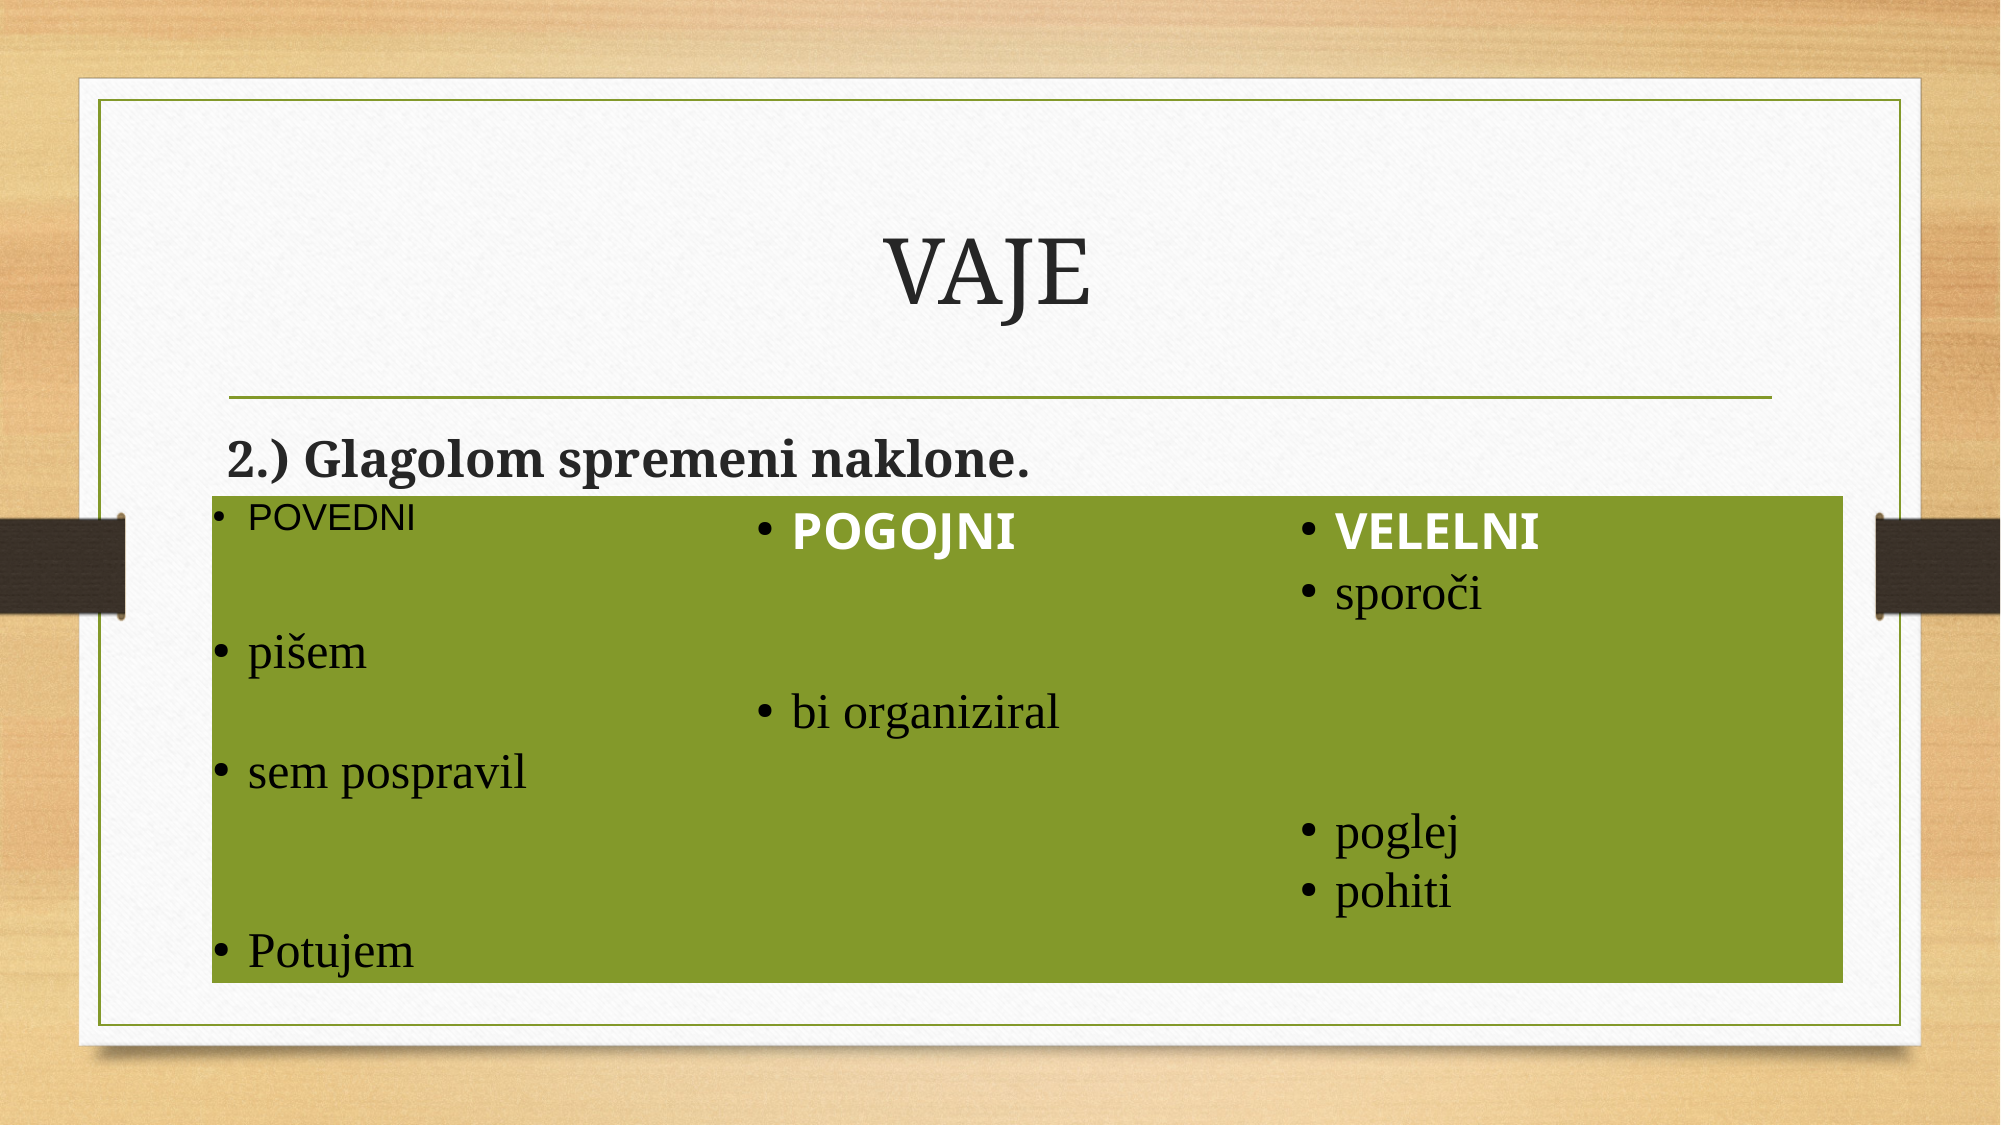

# VAJE
2.) Glagolom spremeni naklone.
| POVEDNI | POGOJNI | VELELNI |
| --- | --- | --- |
| | | sporoči |
| pišem | | |
| | bi organiziral | |
| sem pospravil | | |
| | | poglej |
| | | pohiti |
| Potujem | | |